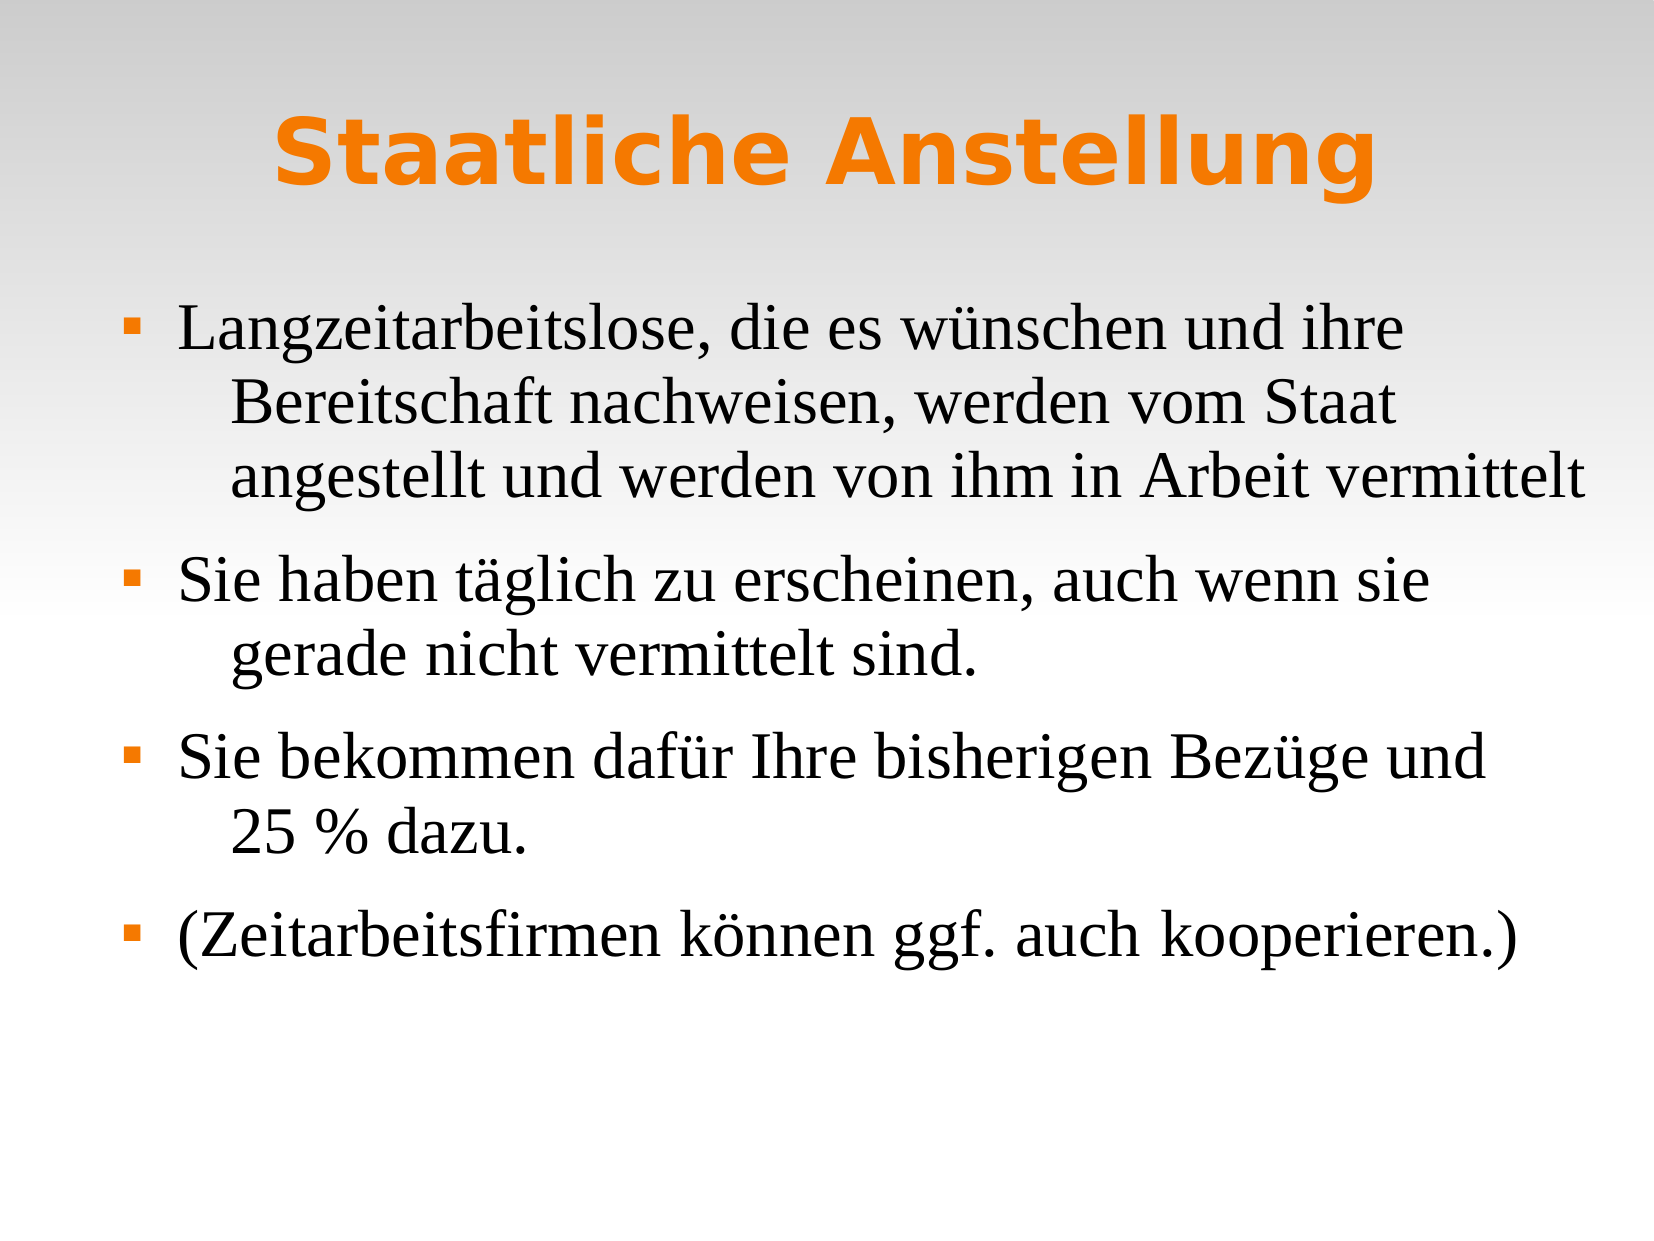

# Staatliche Anstellung
Langzeitarbeitslose, die es wünschen und ihre Bereitschaft nachweisen, werden vom Staat angestellt und werden von ihm in Arbeit vermittelt
Sie haben täglich zu erscheinen, auch wenn sie gerade nicht vermittelt sind.
Sie bekommen dafür Ihre bisherigen Bezüge und 25 % dazu.
(Zeitarbeitsfirmen können ggf. auch kooperieren.)